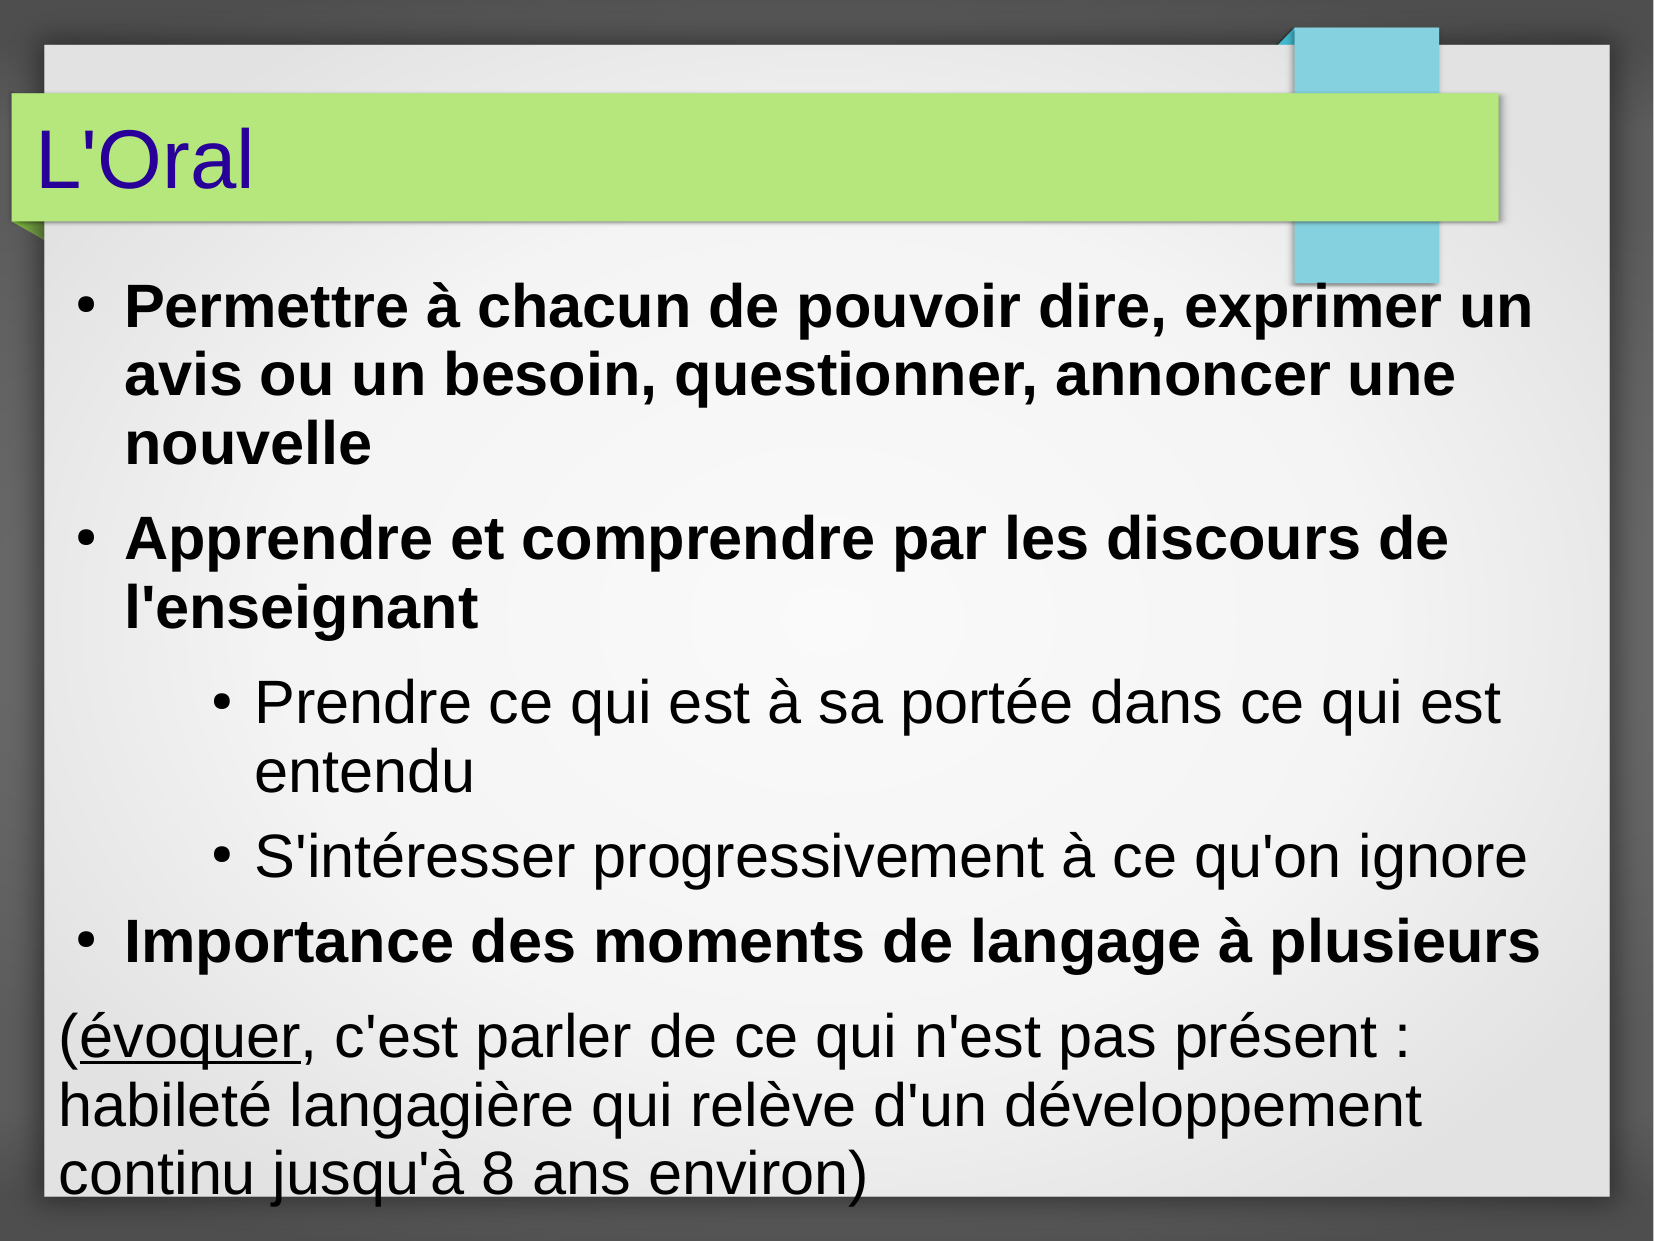

L'Oral
# Permettre à chacun de pouvoir dire, exprimer un avis ou un besoin, questionner, annoncer une nouvelle
Apprendre et comprendre par les discours de l'enseignant
Prendre ce qui est à sa portée dans ce qui est entendu
S'intéresser progressivement à ce qu'on ignore
Importance des moments de langage à plusieurs
(évoquer, c'est parler de ce qui n'est pas présent : habileté langagière qui relève d'un développement continu jusqu'à 8 ans environ)
(cf. « Multiplier les ateliers de langage en petit groupe » - GDEM74)